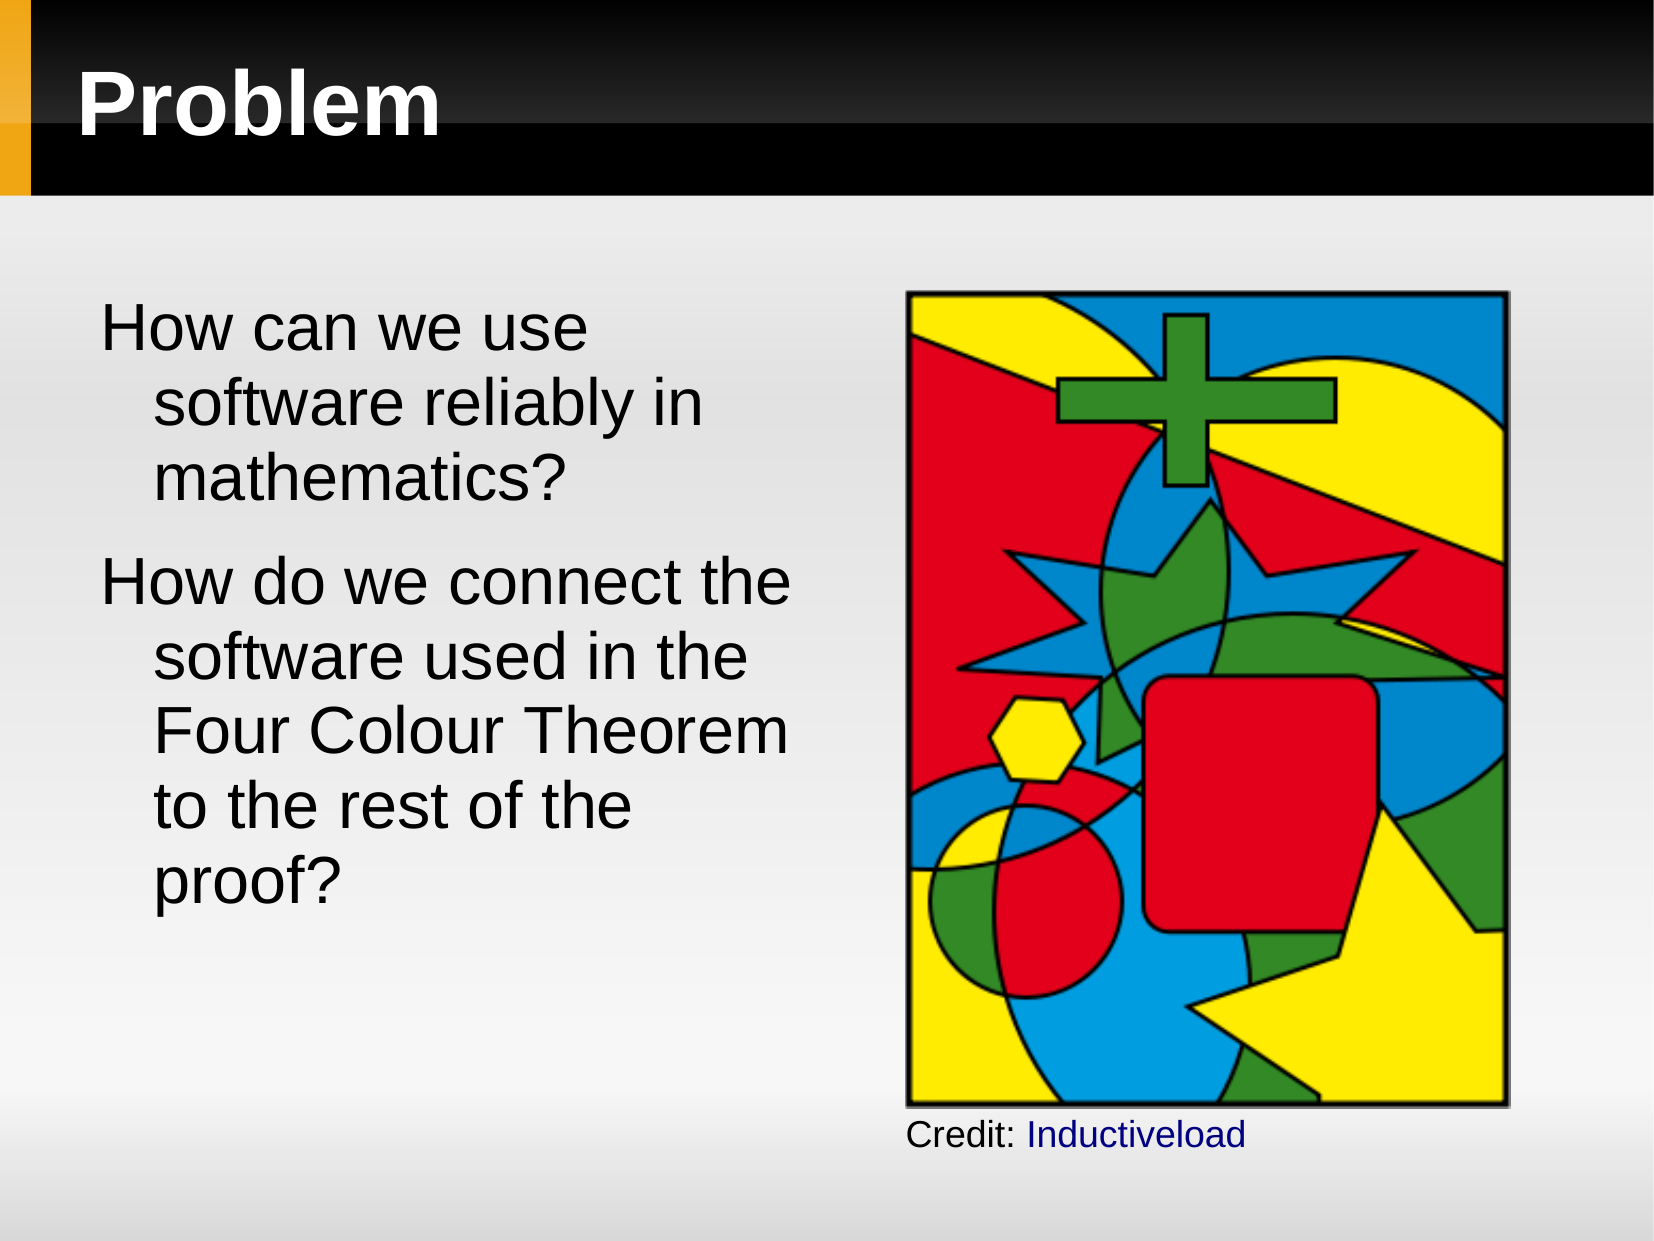

# Problem
How can we use software reliably in mathematics?
How do we connect the software used in the Four Colour Theorem to the rest of the proof?